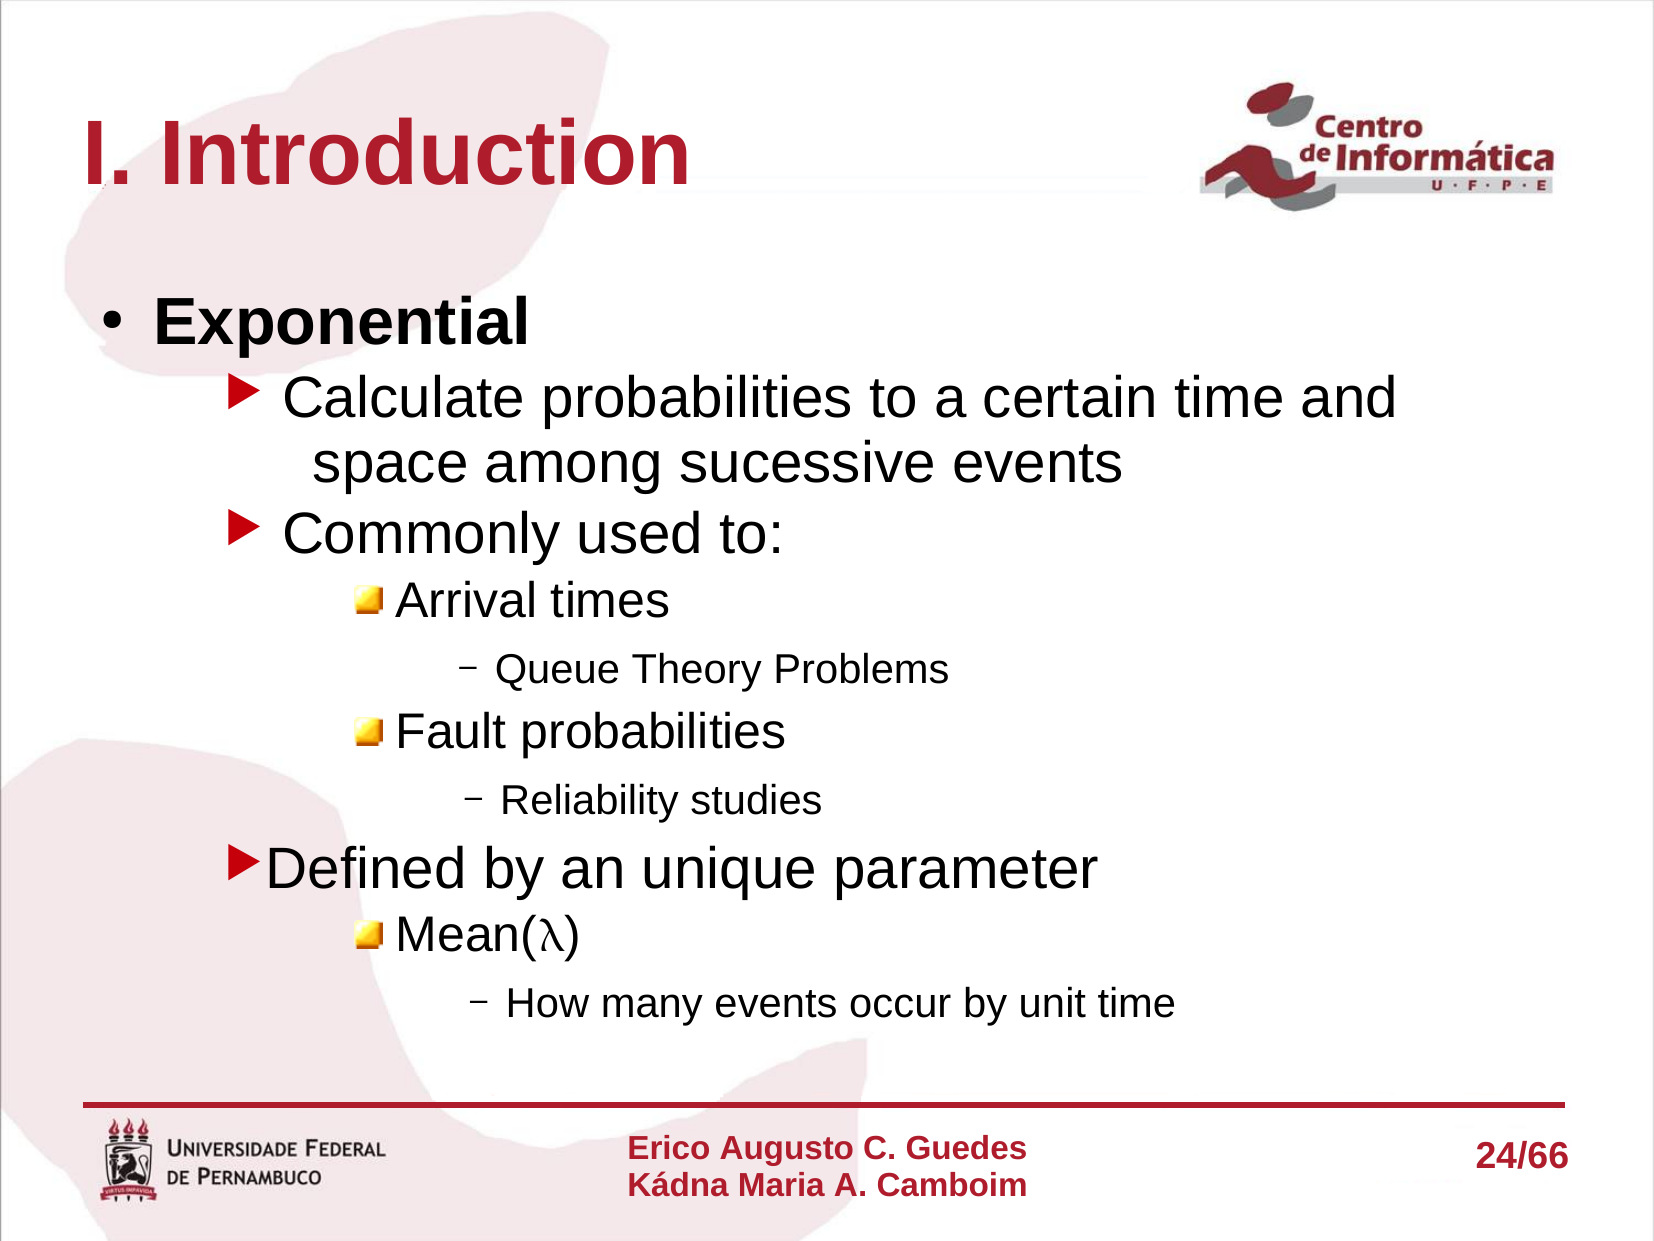

# I. Introduction
Exponential
 Calculate probabilities to a certain time and space among sucessive events
 Commonly used to:
Arrival times
Queue Theory Problems
Fault probabilities
Reliability studies
Defined by an unique parameter
Mean()
How many events occur by unit time